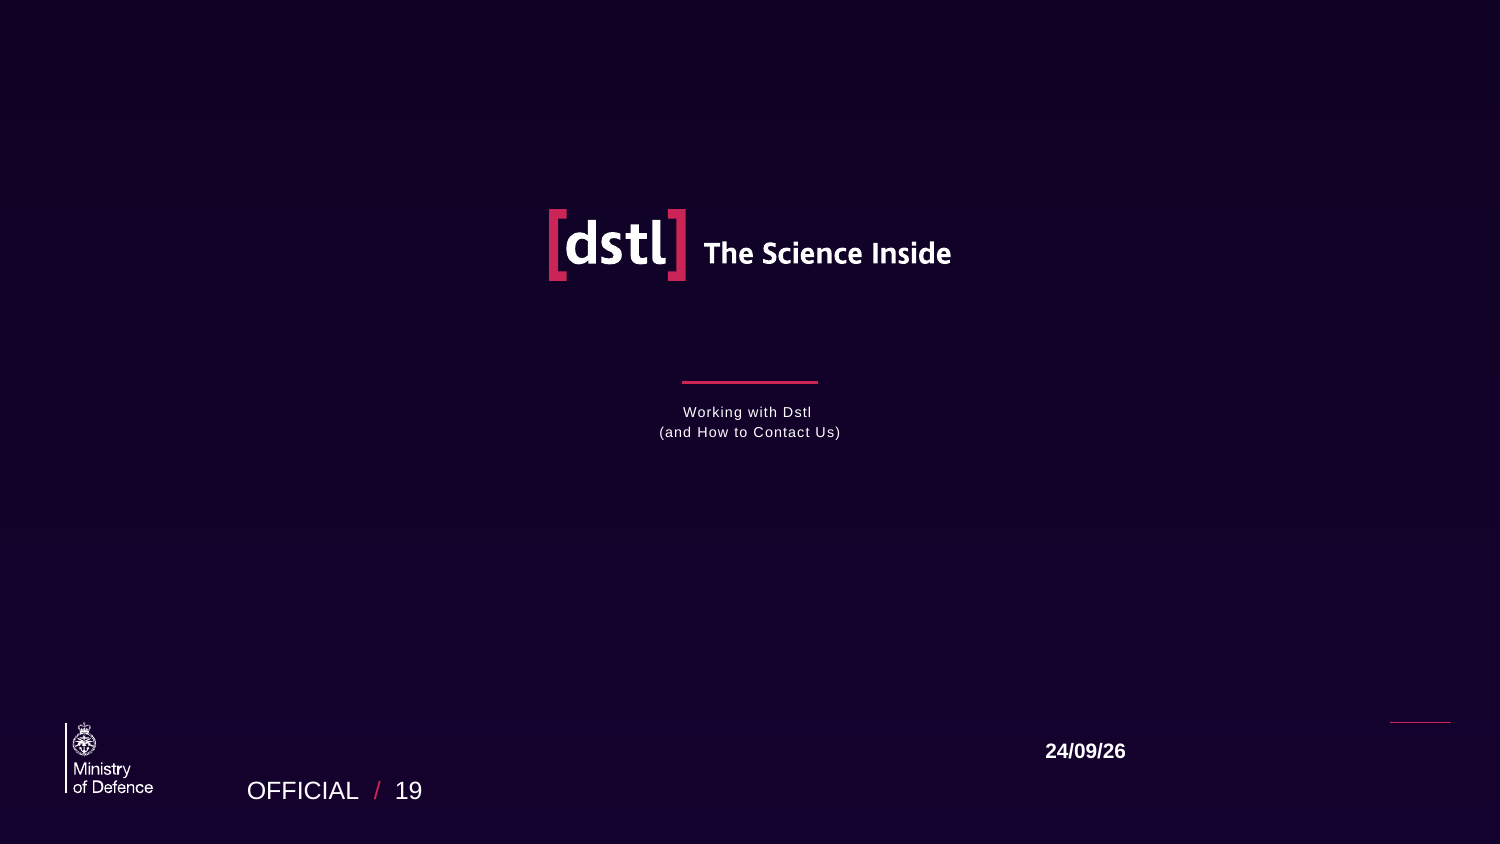

# Working with Dstl
(and How to Contact Us)
OFFICIAL /